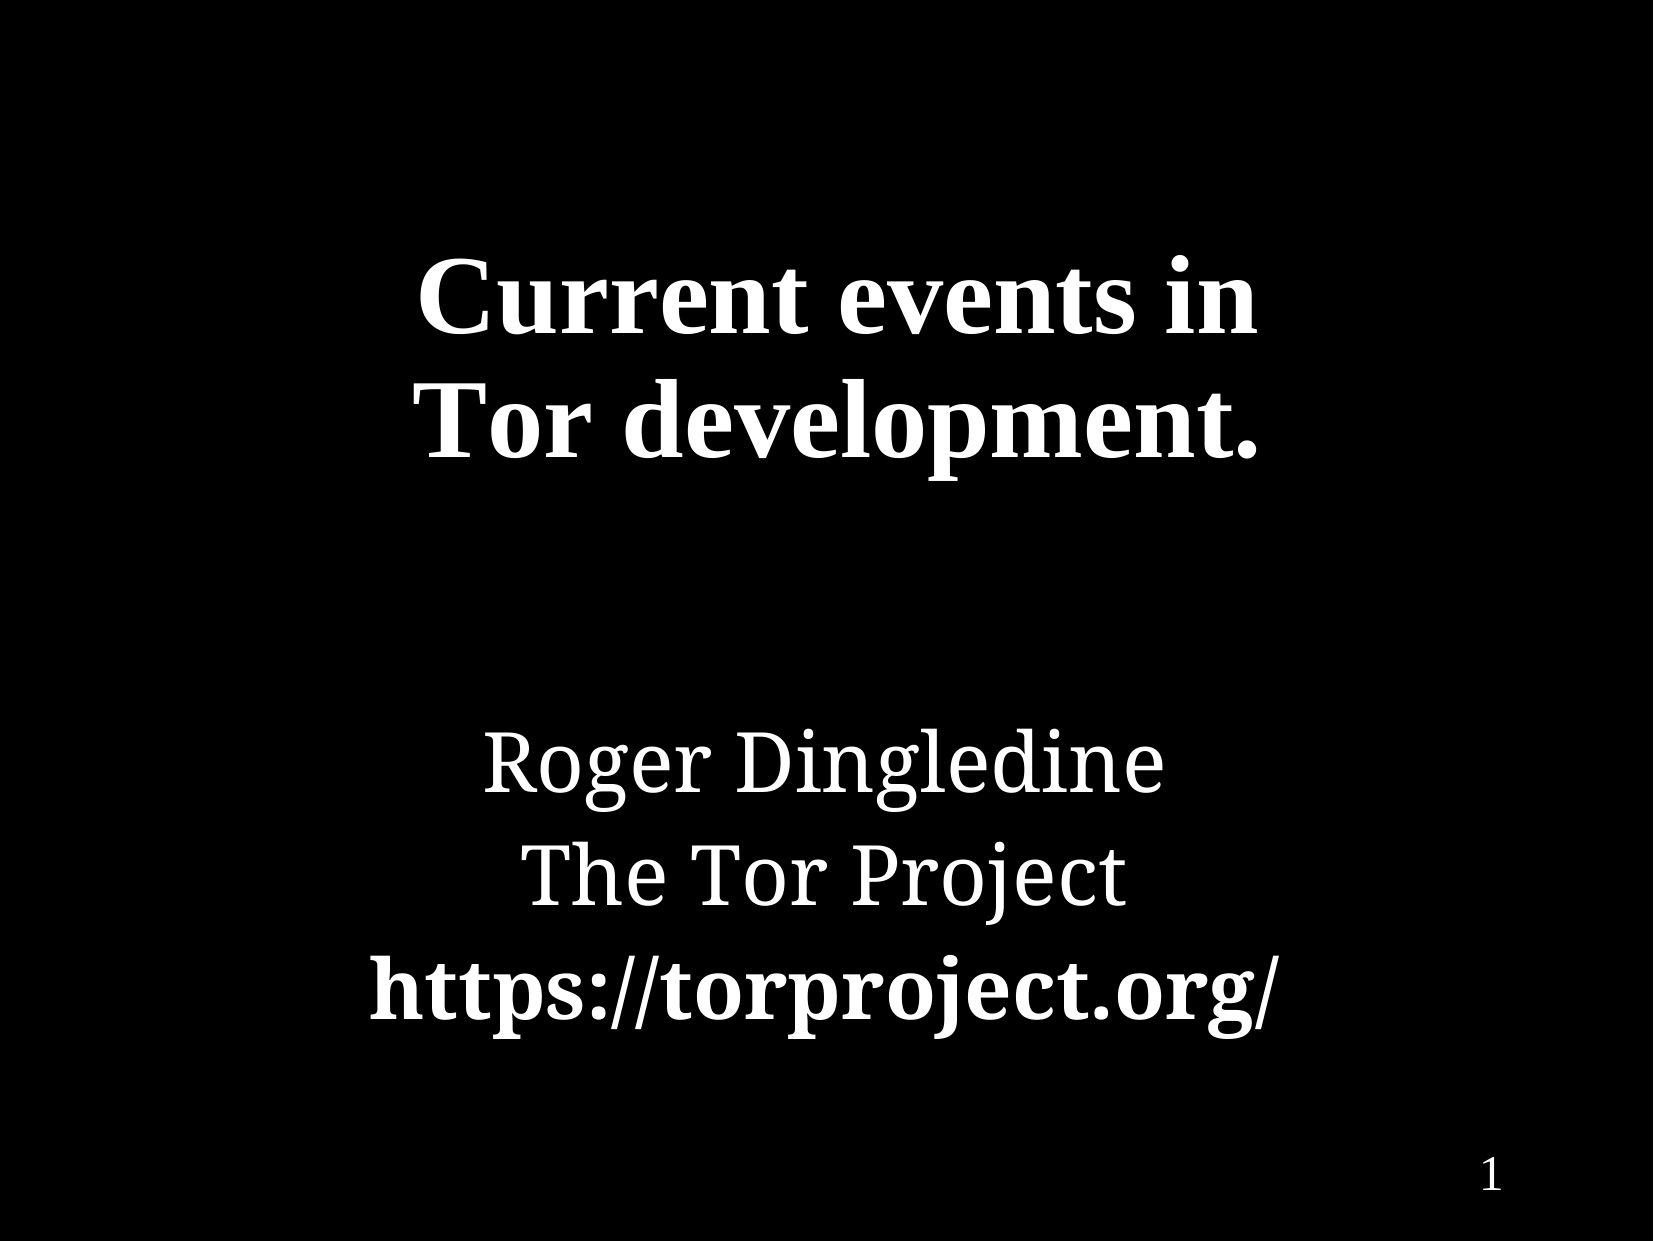

# Current events in Tor development.
Roger Dingledine
The Tor Project
https://torproject.org/